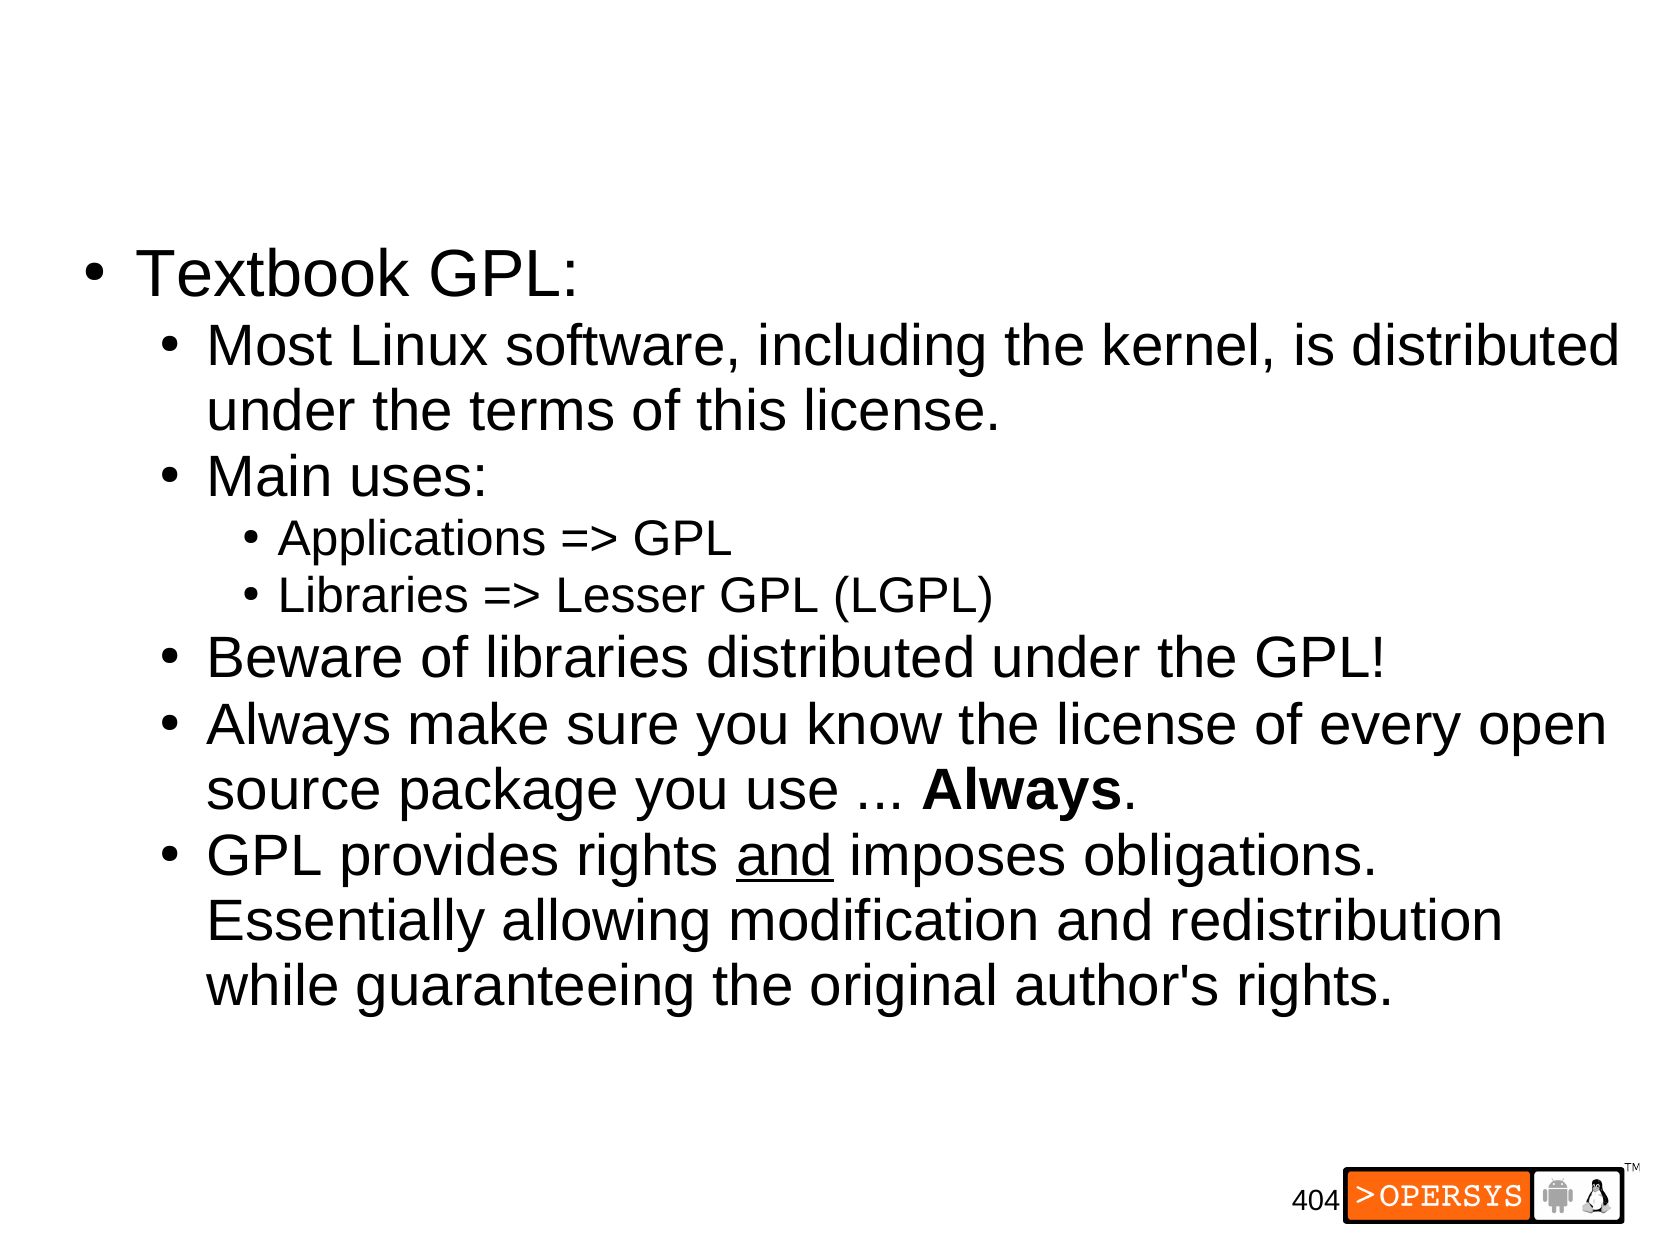

# Textbook GPL:
Most Linux software, including the kernel, is distributed under the terms of this license.
Main uses:
Applications => GPL
Libraries => Lesser GPL (LGPL)
Beware of libraries distributed under the GPL!
Always make sure you know the license of every open source package you use ... Always.
GPL provides rights and imposes obligations. Essentially allowing modification and redistribution while guaranteeing the original author's rights.